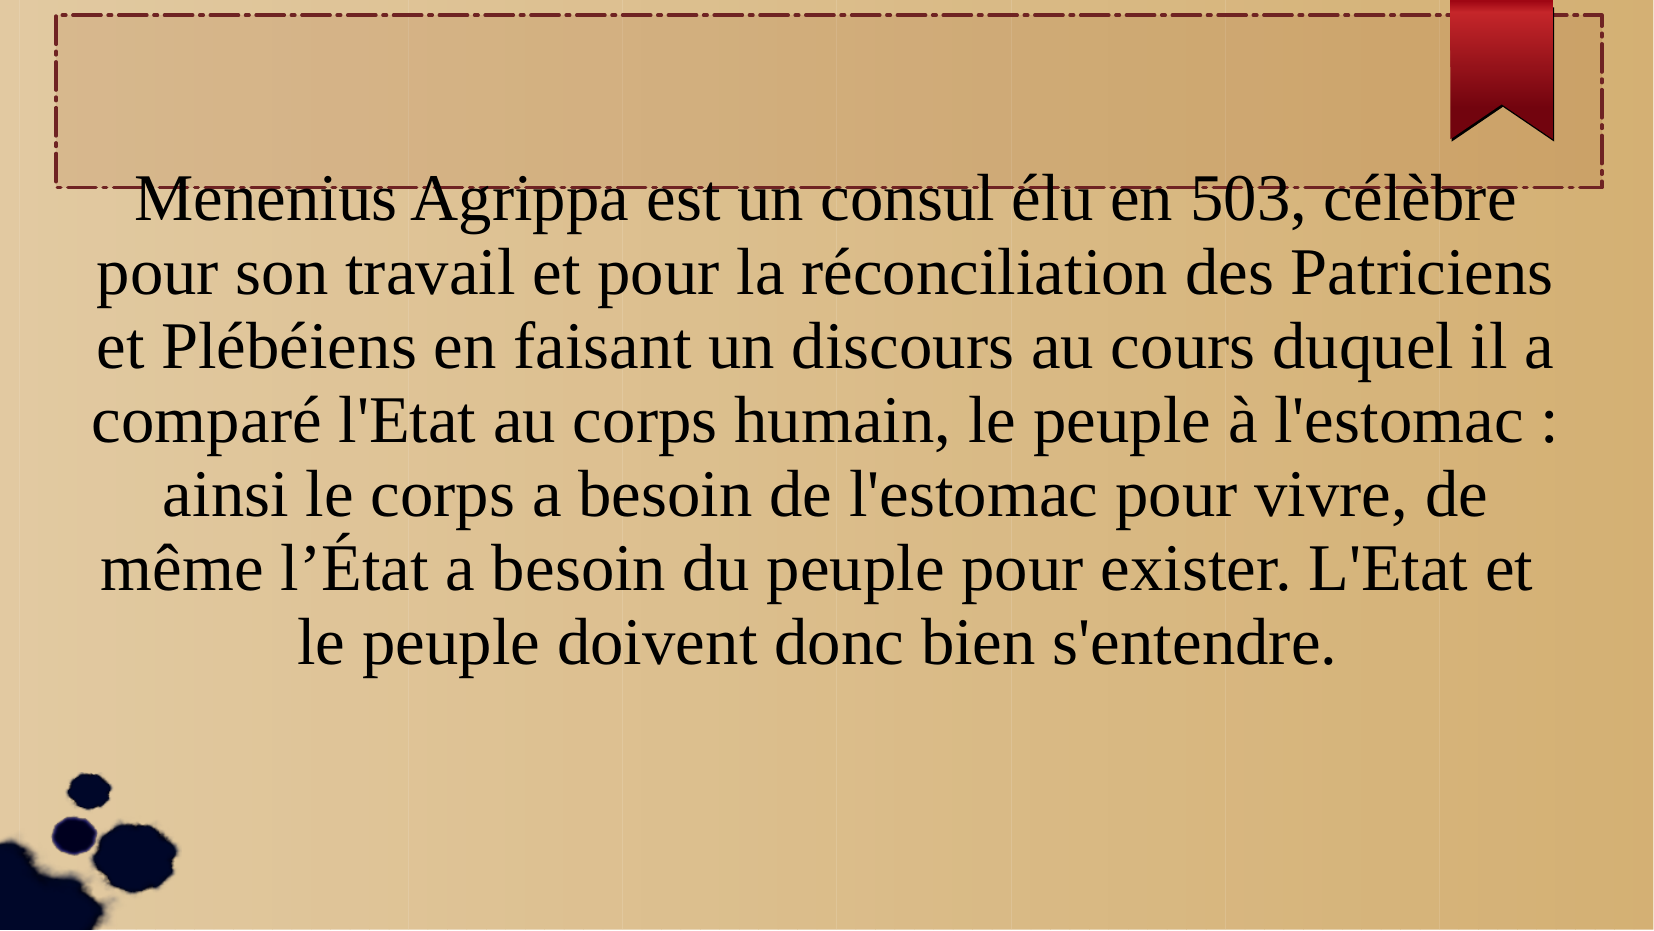

#
Menenius Agrippa est un consul élu en 503, célèbre pour son travail et pour la réconciliation des Patriciens et Plébéiens en faisant un discours au cours duquel il a comparé l'Etat au corps humain, le peuple à l'estomac : ainsi le corps a besoin de l'estomac pour vivre, de même l’État a besoin du peuple pour exister. L'Etat et
le peuple doivent donc bien s'entendre.